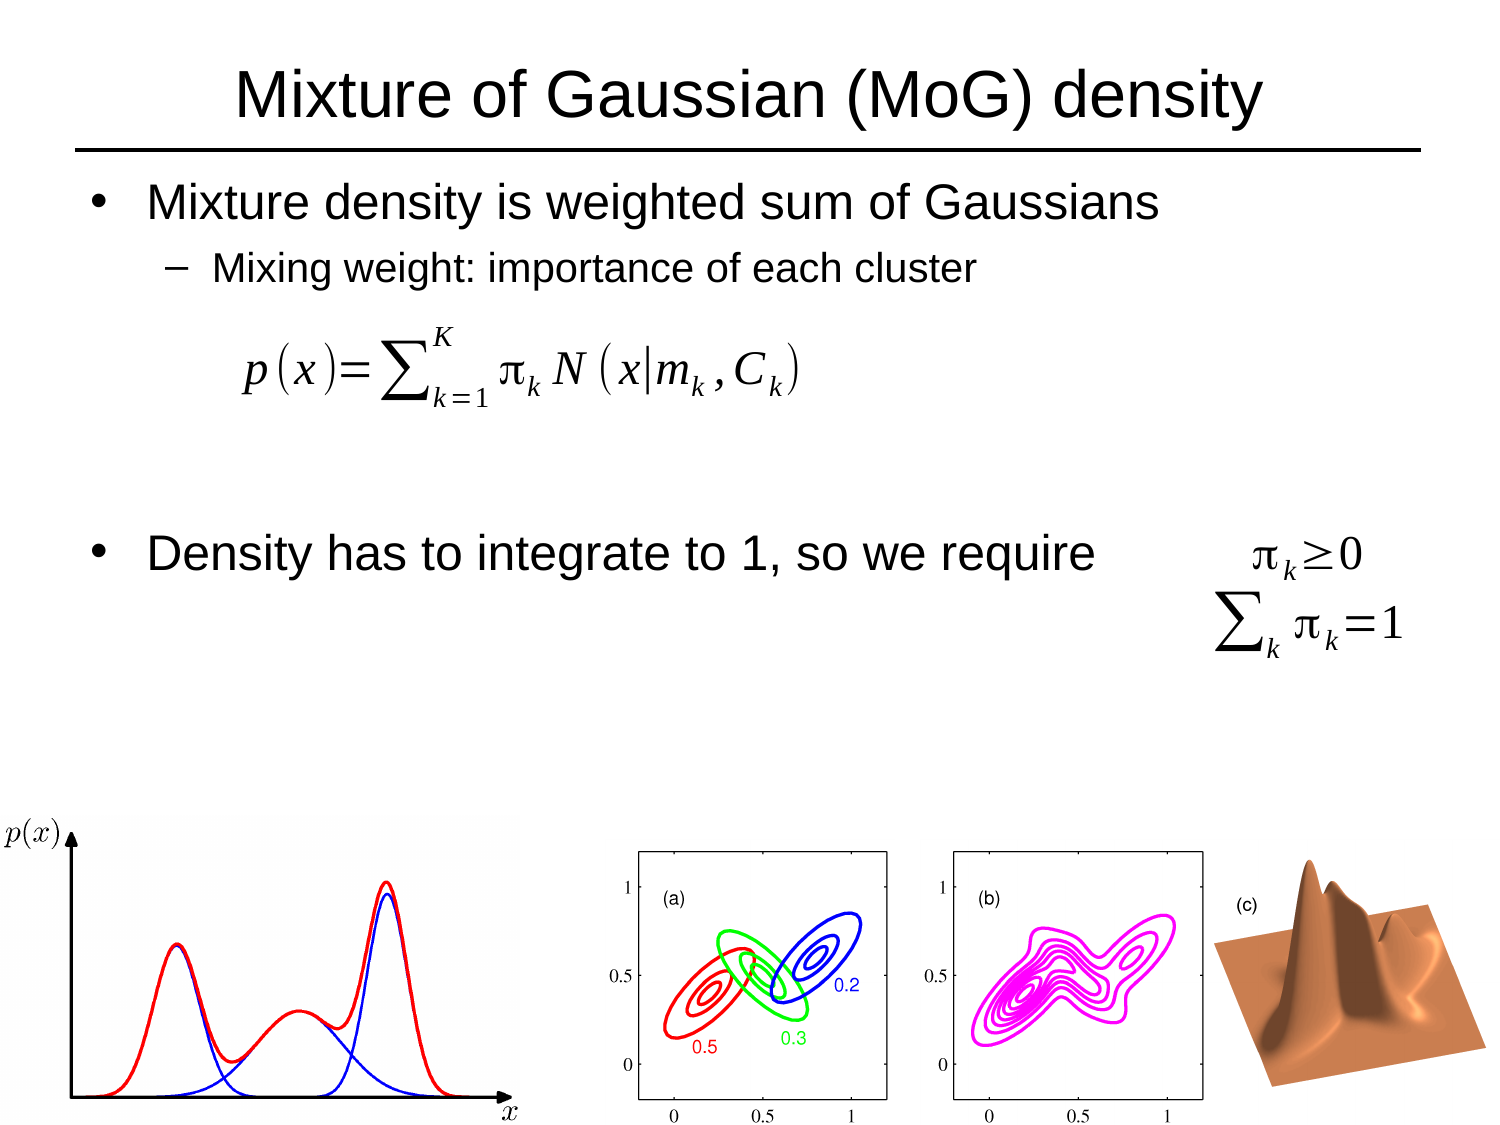

# Mixture of Gaussian (MoG) density
Mixture density is weighted sum of Gaussians
Mixing weight: importance of each cluster
Density has to integrate to 1, so we require